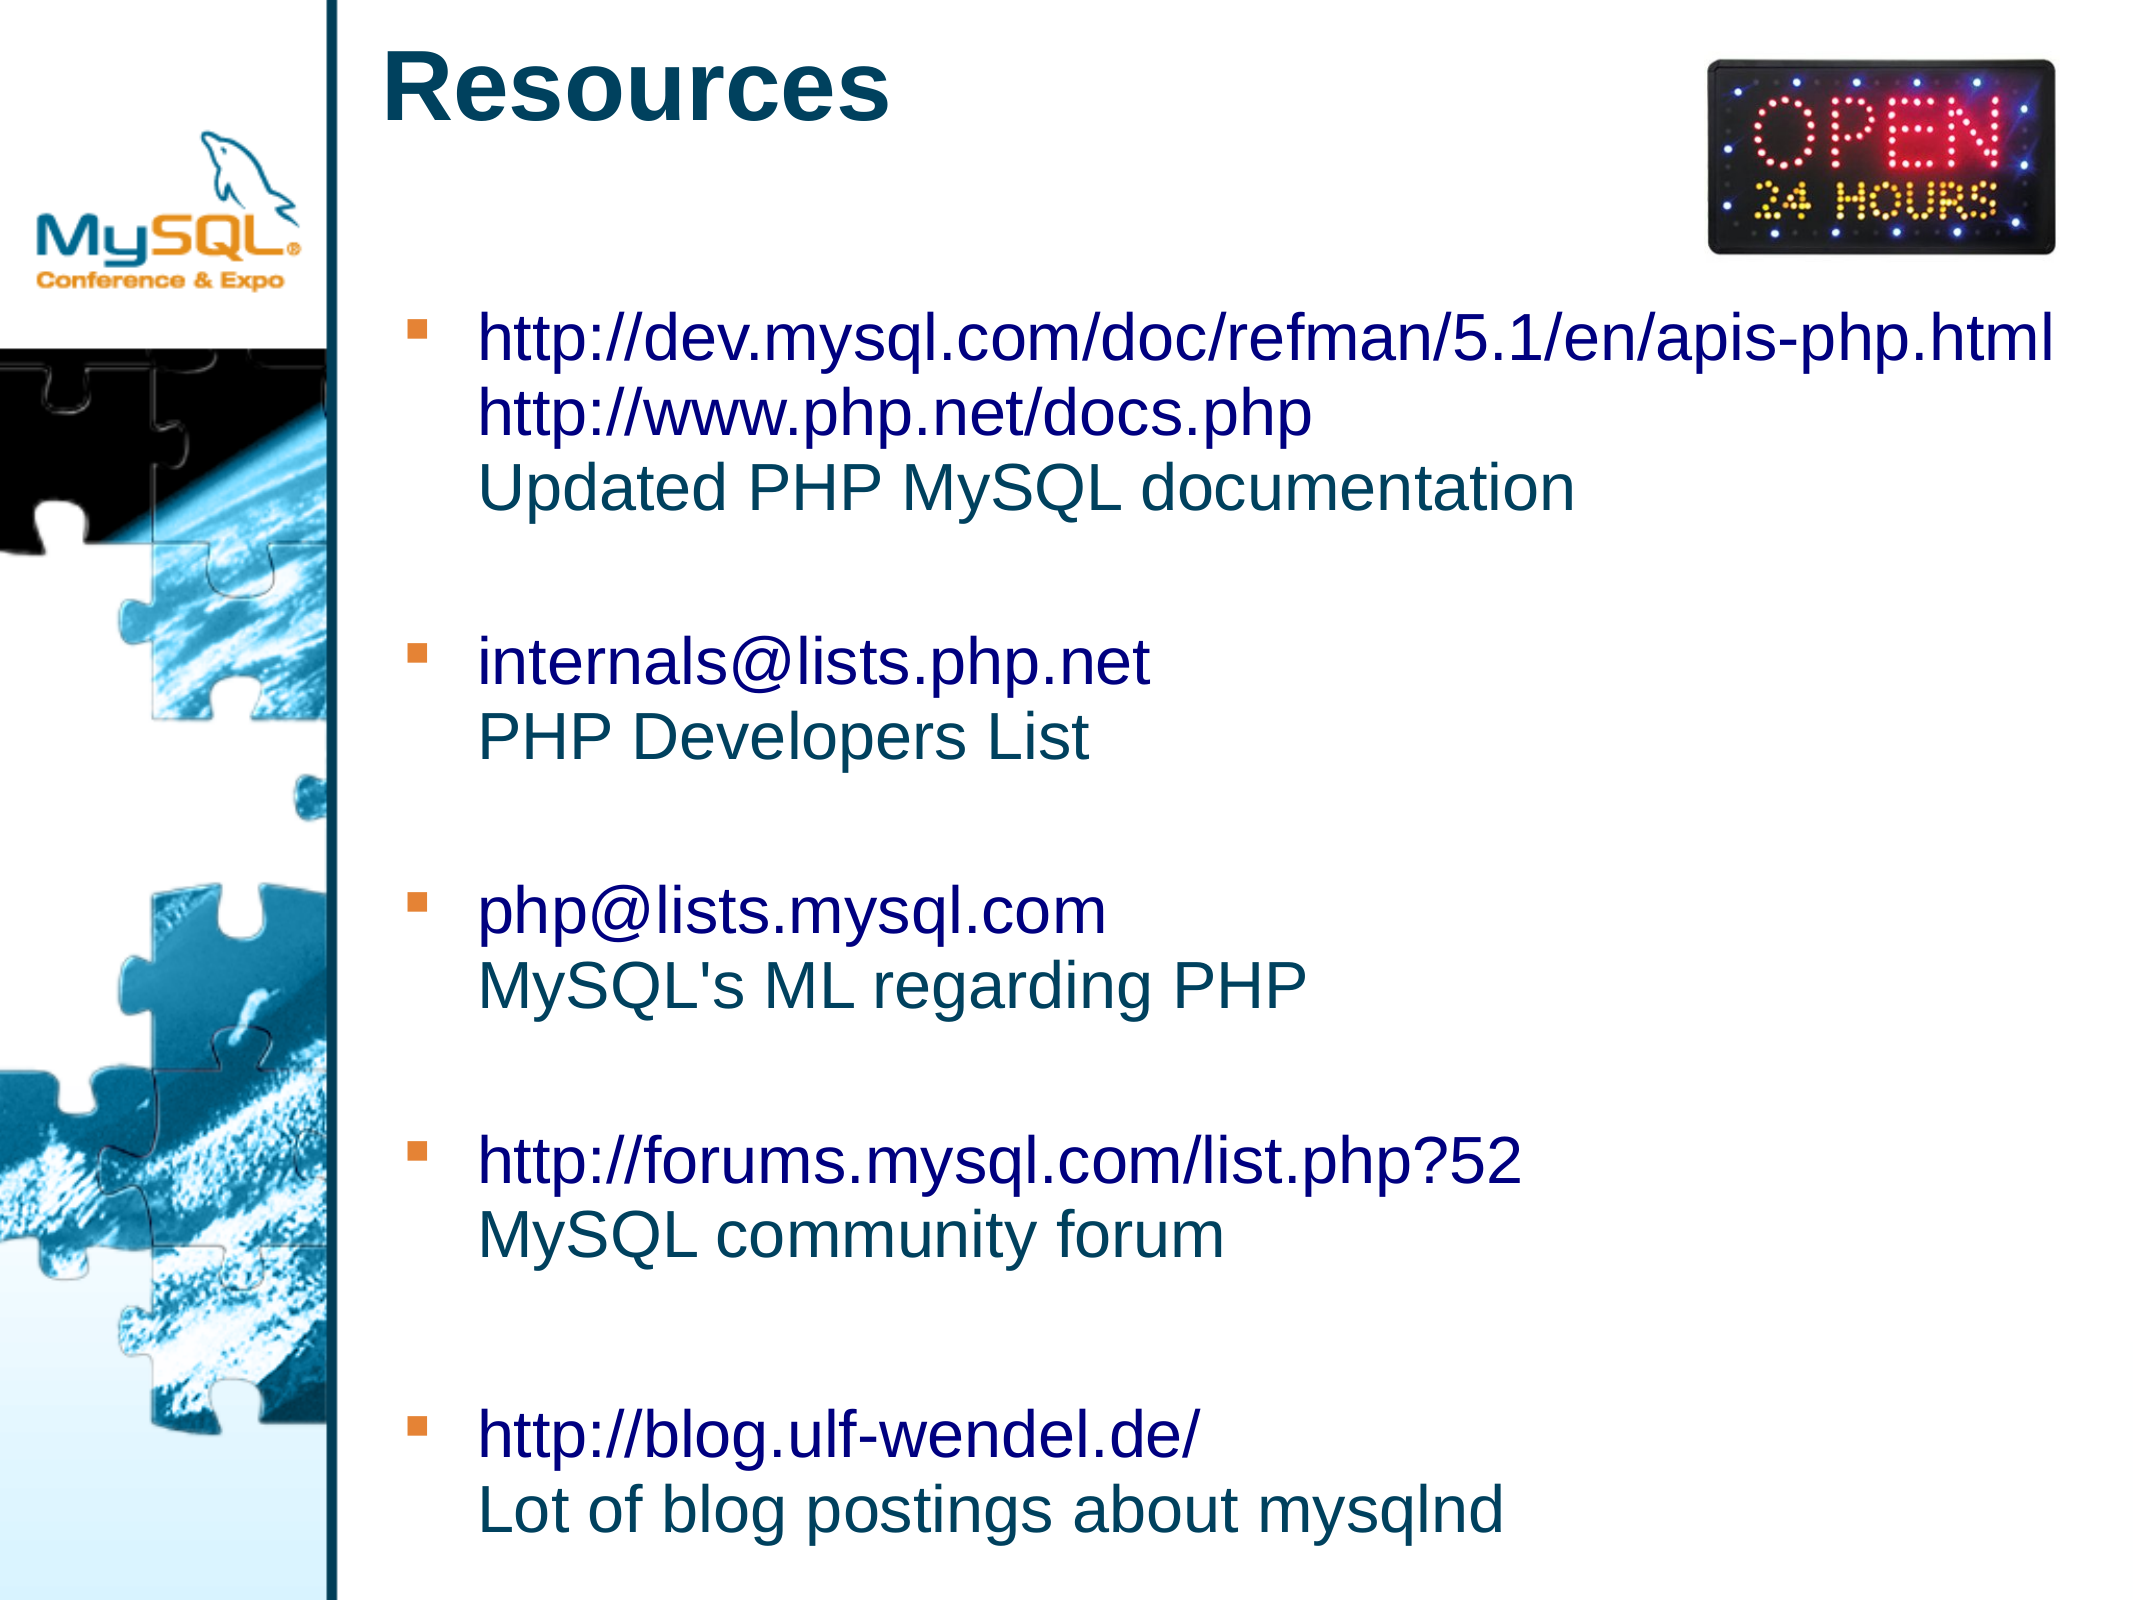

# Resources
http://dev.mysql.com/doc/refman/5.1/en/apis-php.html
http://www.php.net/docs.php
Updated PHP MySQL documentation
internals@lists.php.net
PHP Developers List
php@lists.mysql.com
MySQL's ML regarding PHP
http://forums.mysql.com/list.php?52
MySQL community forum
http://blog.ulf-wendel.de/
Lot of blog postings about mysqlnd